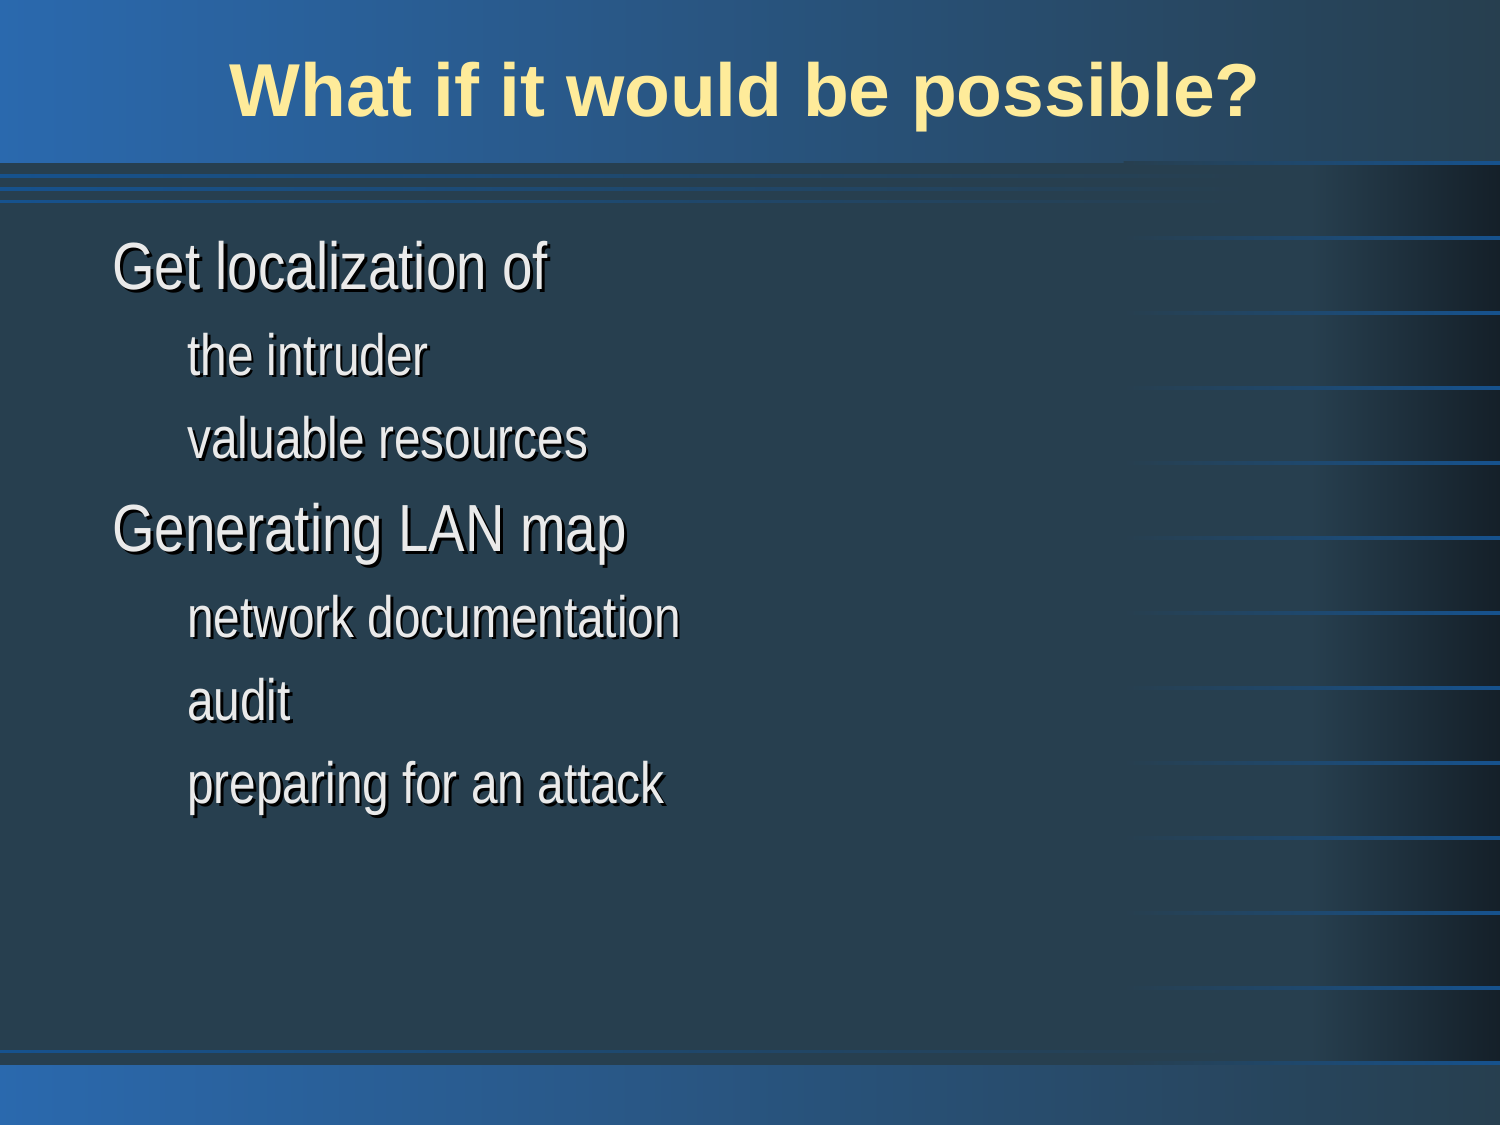

# What if it would be possible?
Get localization of
the intruder
valuable resources
Generating LAN map
network documentation
audit
preparing for an attack